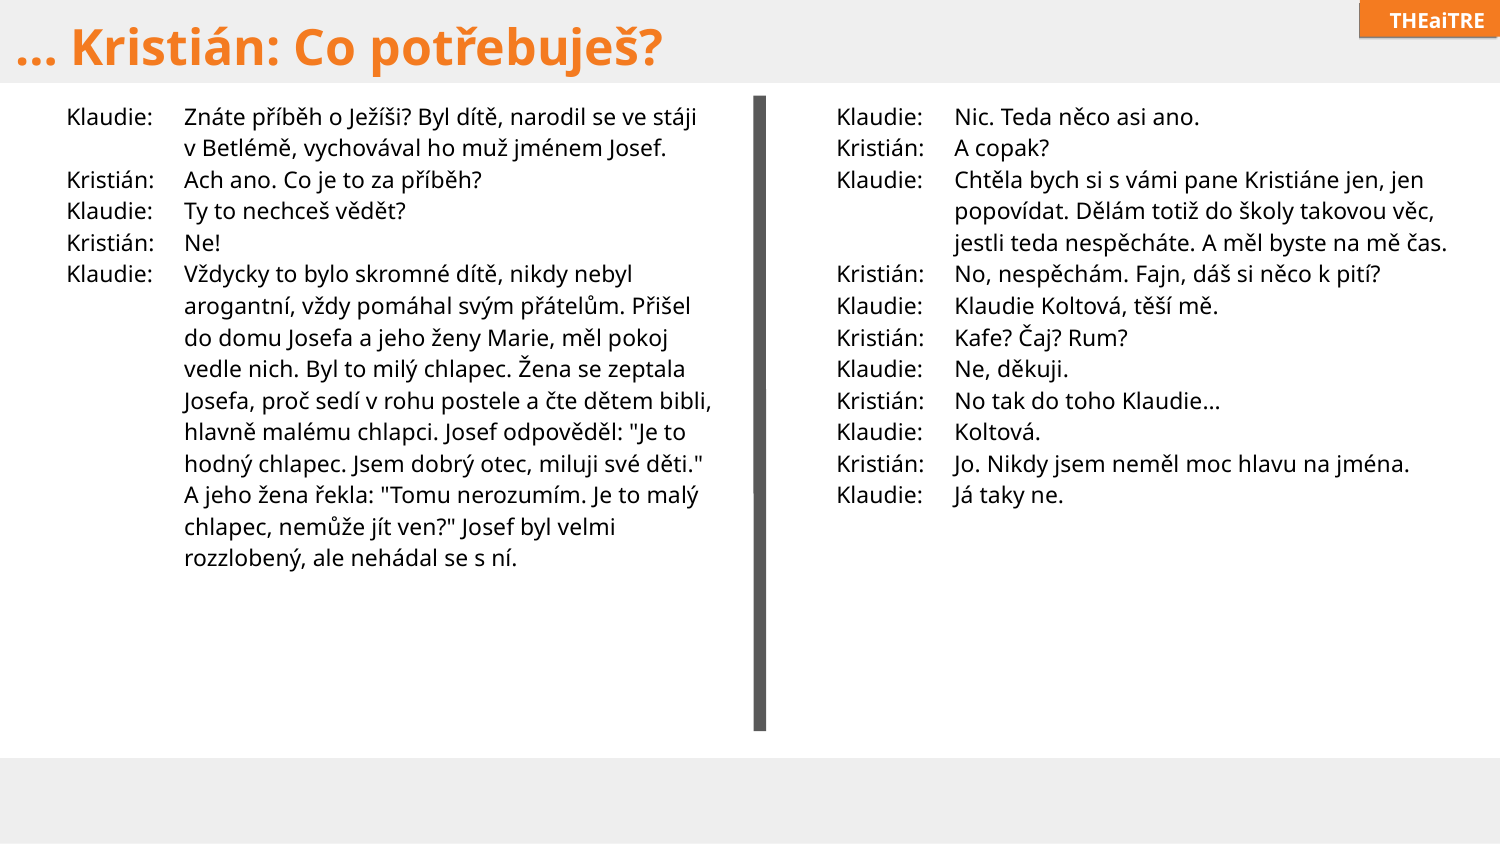

# … Kristián: Co potřebuješ?
THEaiTRE
Klaudie: 	Znáte příběh o Ježíši? Byl dítě, narodil se ve stáji
v Betlémě, vychovával ho muž jménem Josef.
Kristián: 	Ach ano. Co je to za příběh?
Klaudie: 	Ty to nechceš vědět?
Kristián: 	Ne!
Klaudie: 	Vždycky to bylo skromné dítě, nikdy nebyl arogantní, vždy pomáhal svým přátelům. Přišel do domu Josefa a jeho ženy Marie, měl pokoj vedle nich. Byl to milý chlapec. Žena se zeptala Josefa, proč sedí v rohu postele a čte dětem bibli, hlavně malému chlapci. Josef odpověděl: "Je to hodný chlapec. Jsem dobrý otec, miluji své děti." A jeho žena řekla: "Tomu nerozumím. Je to malý chlapec, nemůže jít ven?" Josef byl velmi rozzlobený, ale nehádal se s ní.
Klaudie: 	Nic. Teda něco asi ano.
Kristián: 	A copak?
Klaudie: 	Chtěla bych si s vámi pane Kristiáne jen, jen popovídat. Dělám totiž do školy takovou věc, jestli teda nespěcháte. A měl byste na mě čas.
Kristián: 	No, nespěchám. Fajn, dáš si něco k pití?
Klaudie: 	Klaudie Koltová, těší mě.
Kristián: 	Kafe? Čaj? Rum?
Klaudie: 	Ne, děkuji.
Kristián: 	No tak do toho Klaudie…
Klaudie: 	Koltová.
Kristián: 	Jo. Nikdy jsem neměl moc hlavu na jména.
Klaudie: 	Já taky ne.